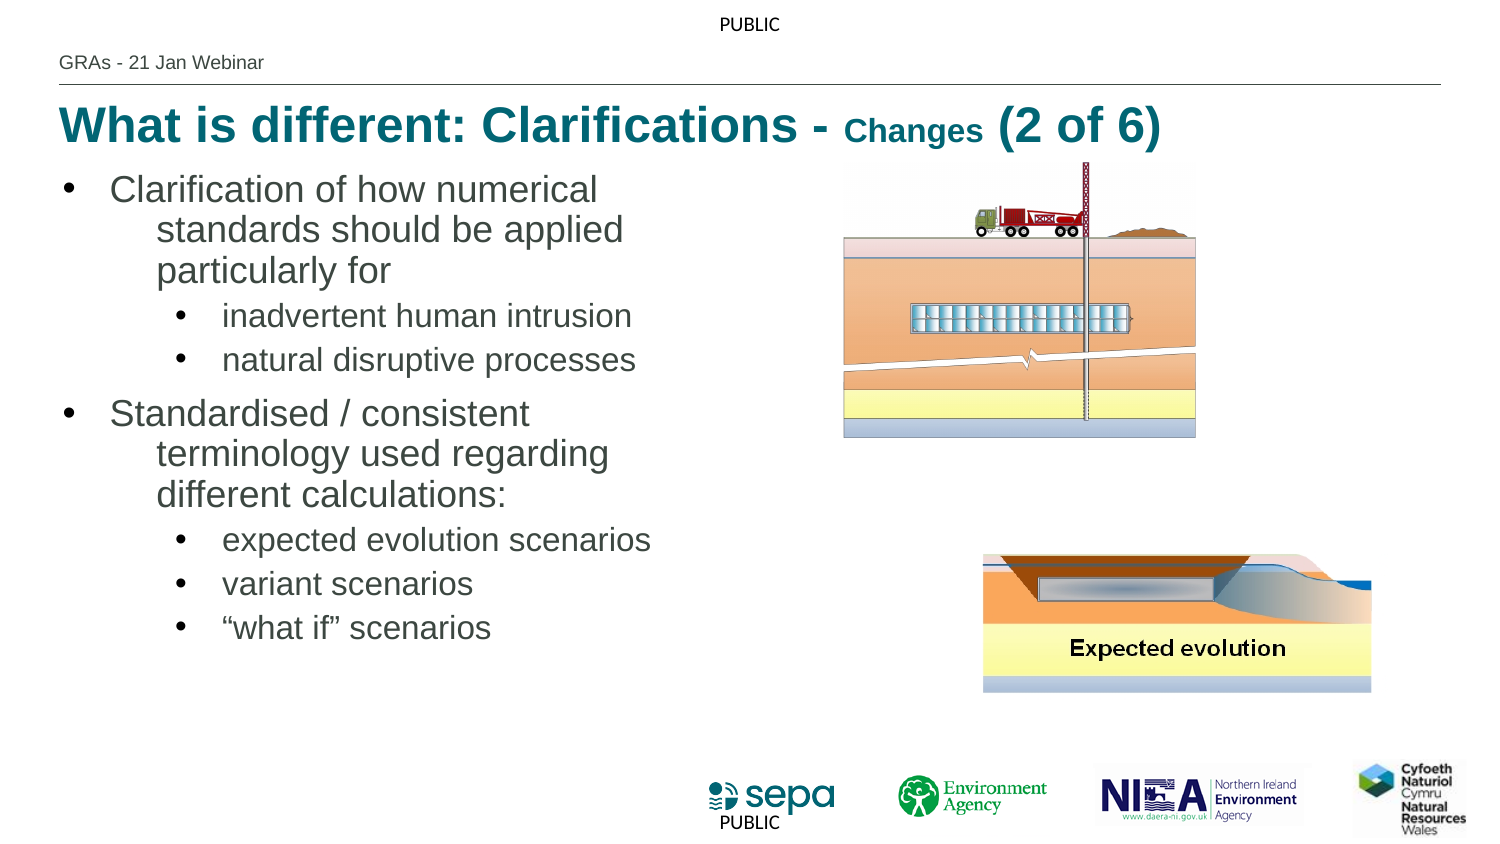

GRAs - 21 Jan Webinar
# What is different: Clarifications - Changes (2 of 6)
Clarification of how numerical standards should be applied particularly for
inadvertent human intrusion
natural disruptive processes
Standardised / consistent terminology used regarding different calculations:
expected evolution scenarios
variant scenarios
“what if” scenarios